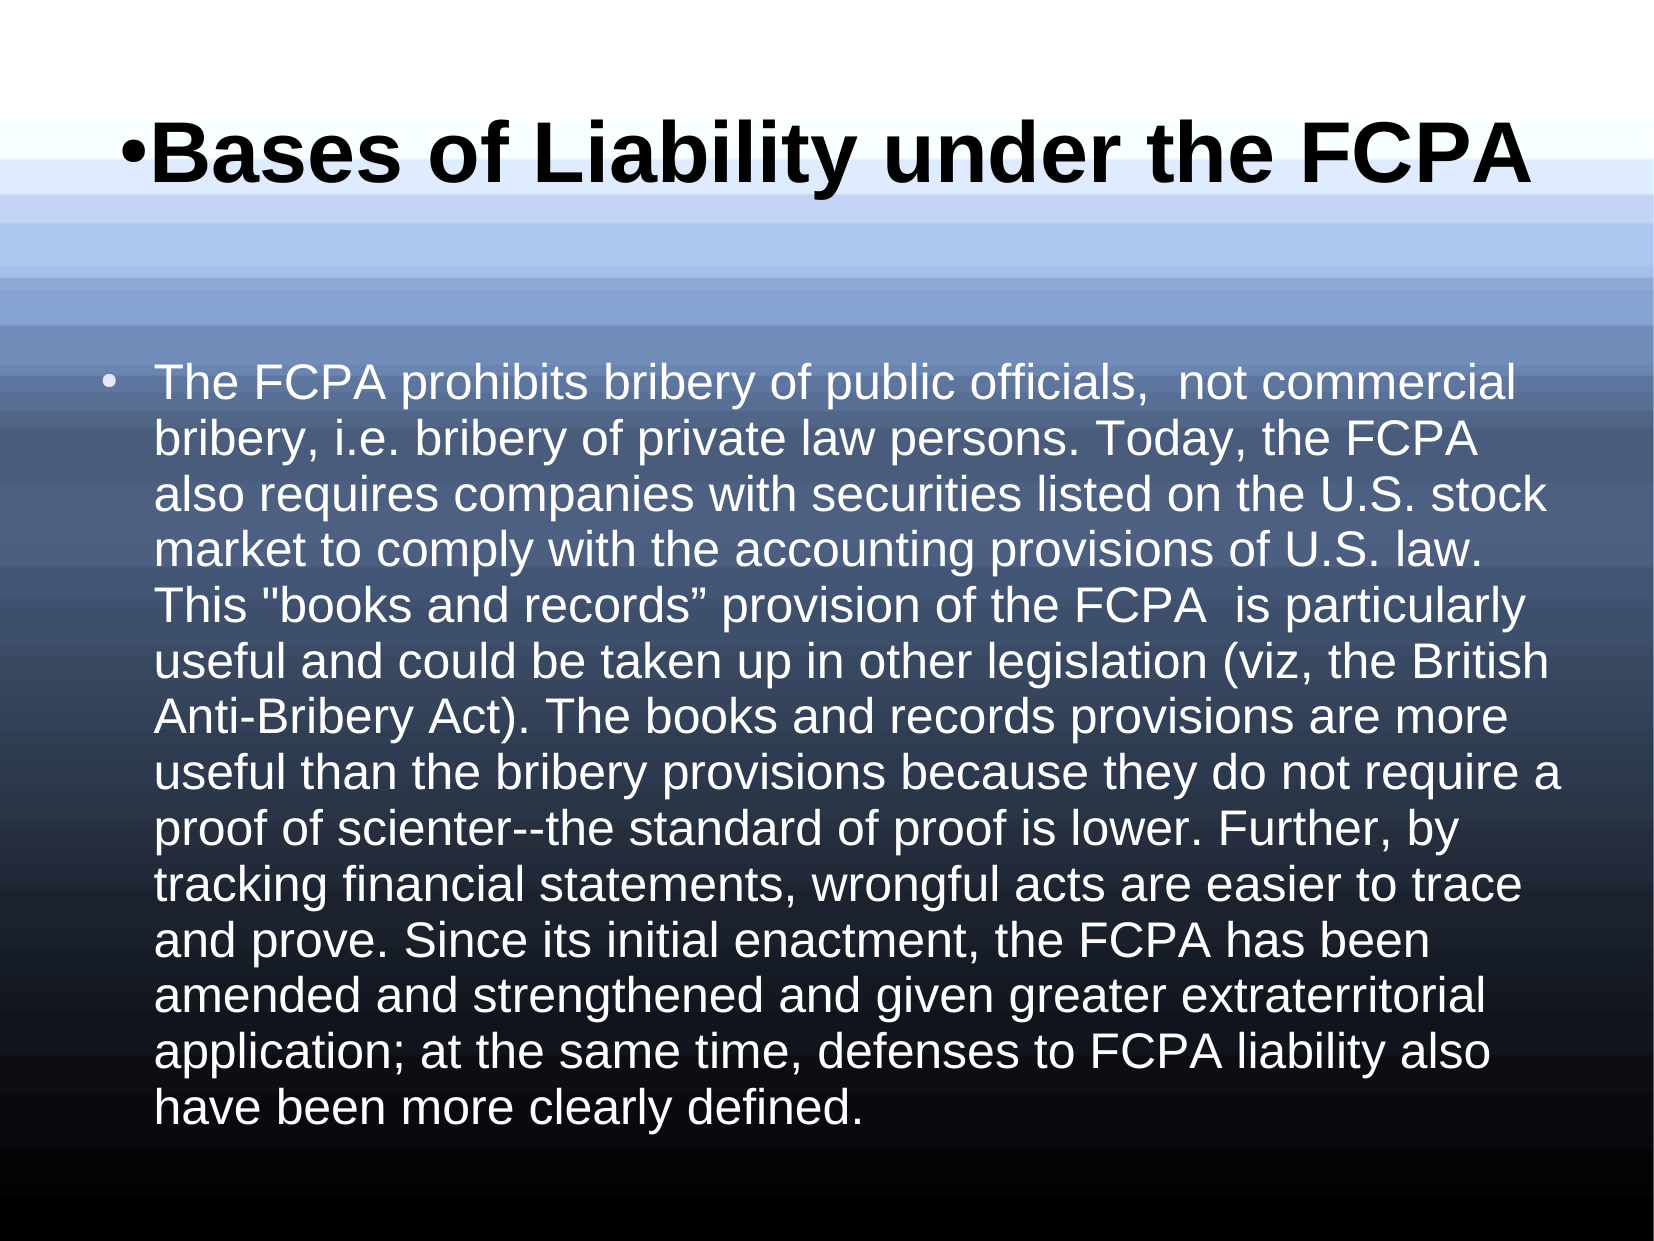

# Bases of Liability under the FCPA
The FCPA prohibits bribery of public officials, not commercial bribery, i.e. bribery of private law persons. Today, the FCPA also requires companies with securities listed on the U.S. stock market to comply with the accounting provisions of U.S. law. This "books and records” provision of the FCPA is particularly useful and could be taken up in other legislation (viz, the British Anti-Bribery Act). The books and records provisions are more useful than the bribery provisions because they do not require a proof of scienter--the standard of proof is lower. Further, by tracking financial statements, wrongful acts are easier to trace and prove. Since its initial enactment, the FCPA has been amended and strengthened and given greater extraterritorial application; at the same time, defenses to FCPA liability also have been more clearly defined.